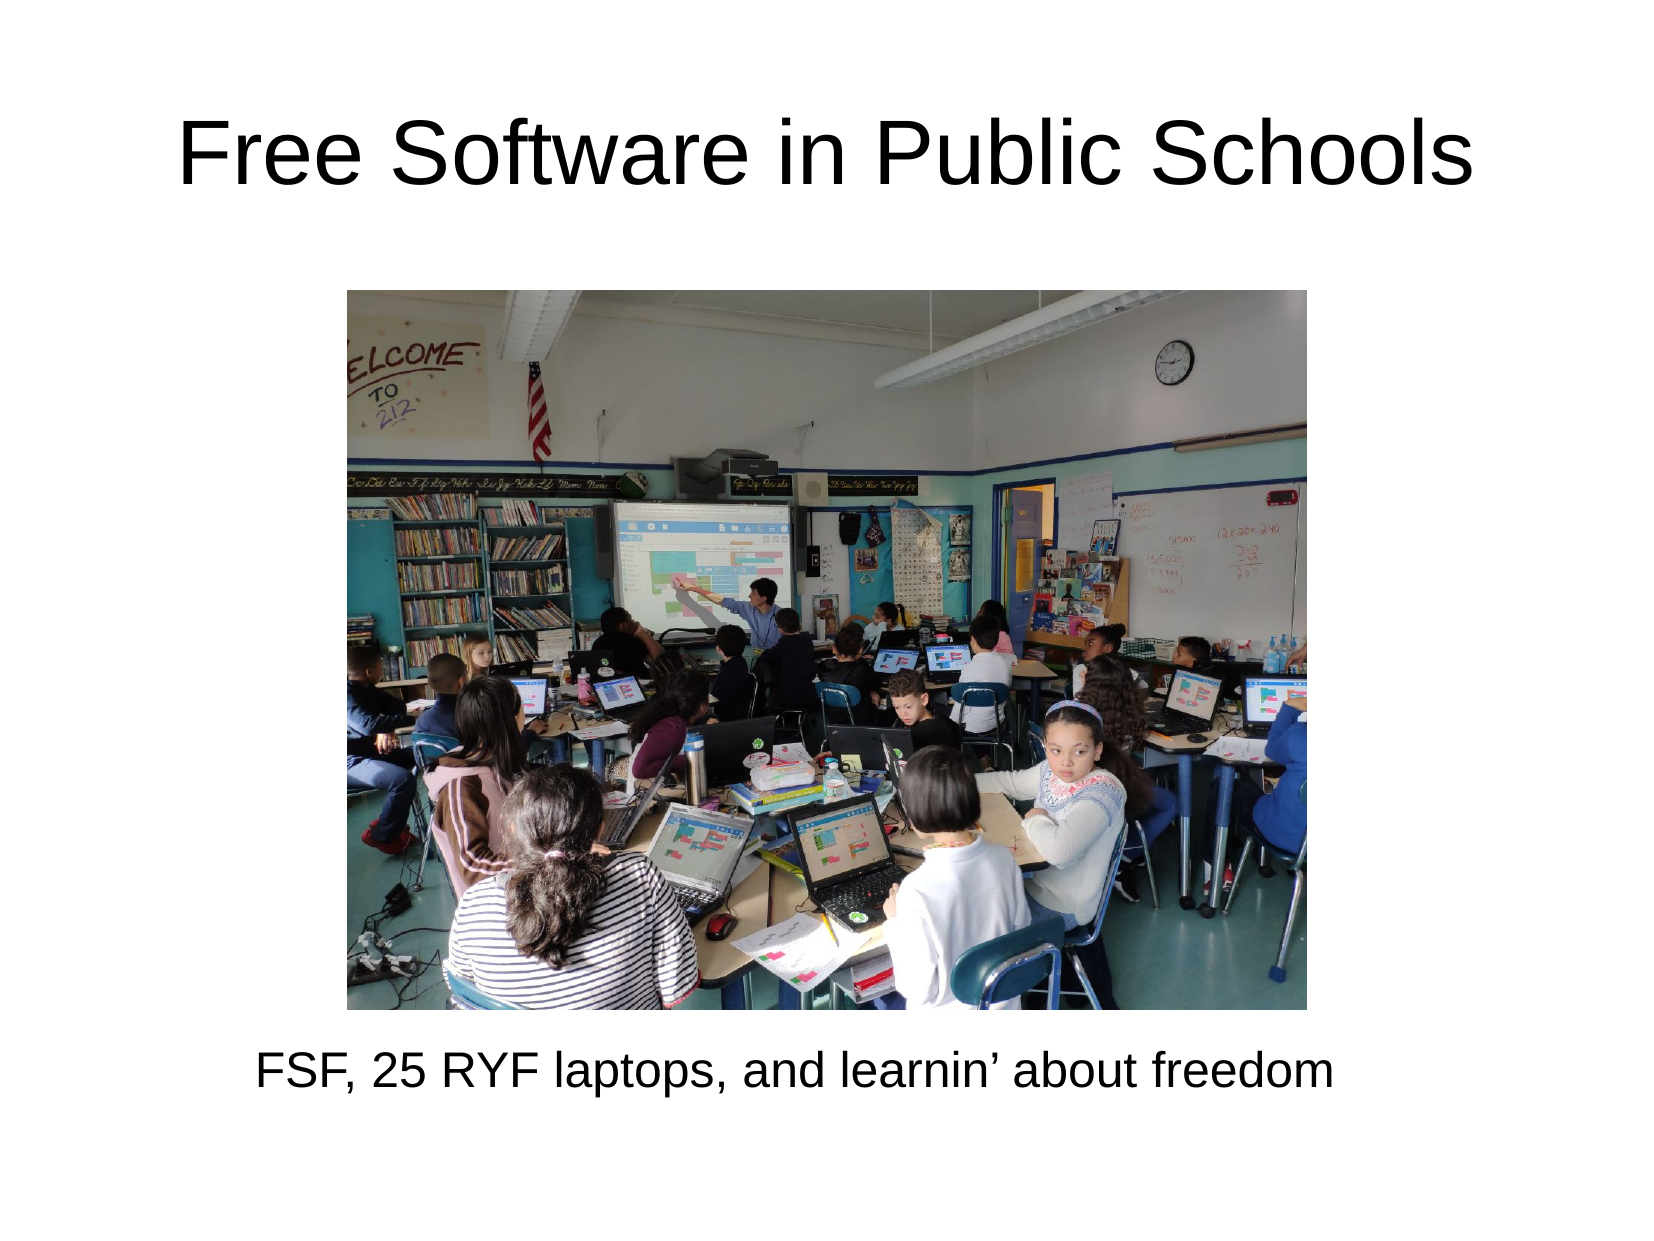

# Free Software in Public Schools
FSF, 25 RYF laptops, and learnin’ about freedom